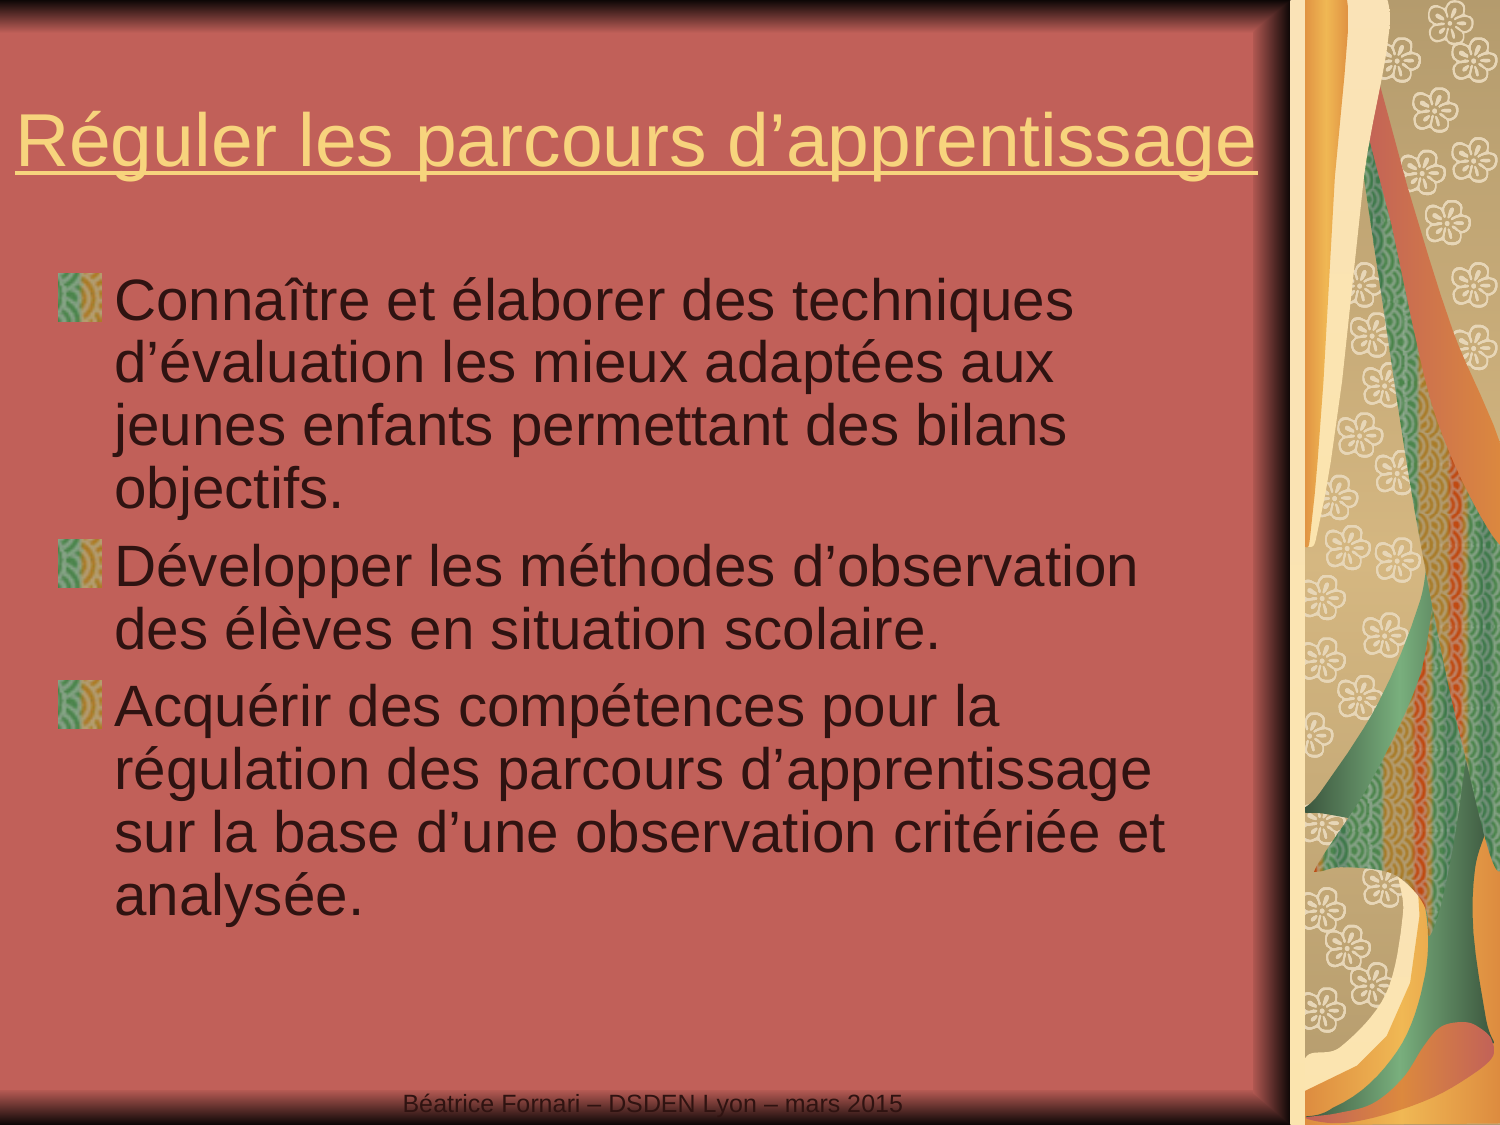

# Réguler les parcours d’apprentissage
Connaître et élaborer des techniques d’évaluation les mieux adaptées aux jeunes enfants permettant des bilans objectifs.
Développer les méthodes d’observation des élèves en situation scolaire.
Acquérir des compétences pour la régulation des parcours d’apprentissage sur la base d’une observation critériée et analysée.
Béatrice Fornari – DSDEN Lyon – mars 2015